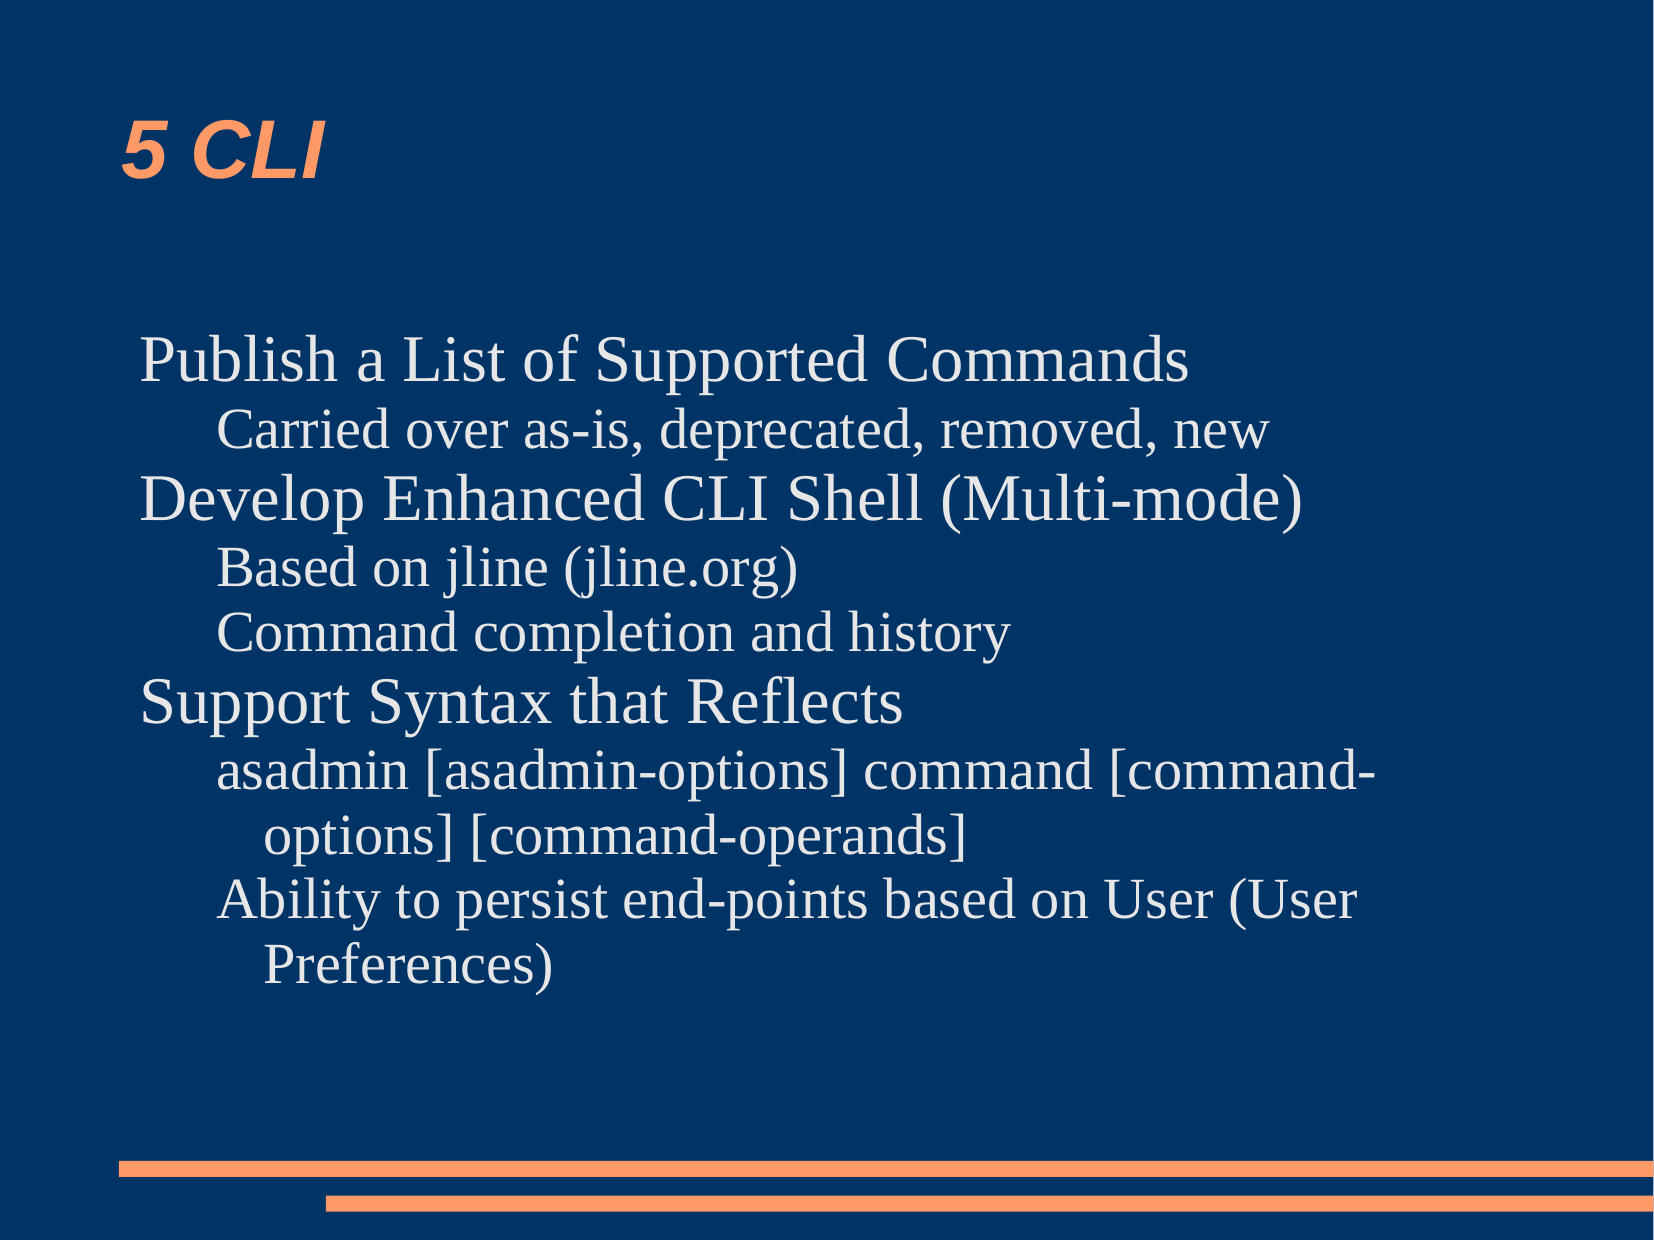

# 5 CLI
Publish a List of Supported Commands
Carried over as-is, deprecated, removed, new
Develop Enhanced CLI Shell (Multi-mode)
Based on jline (jline.org)
Command completion and history
Support Syntax that Reflects
asadmin [asadmin-options] command [command-options] [command-operands]
Ability to persist end-points based on User (User Preferences)